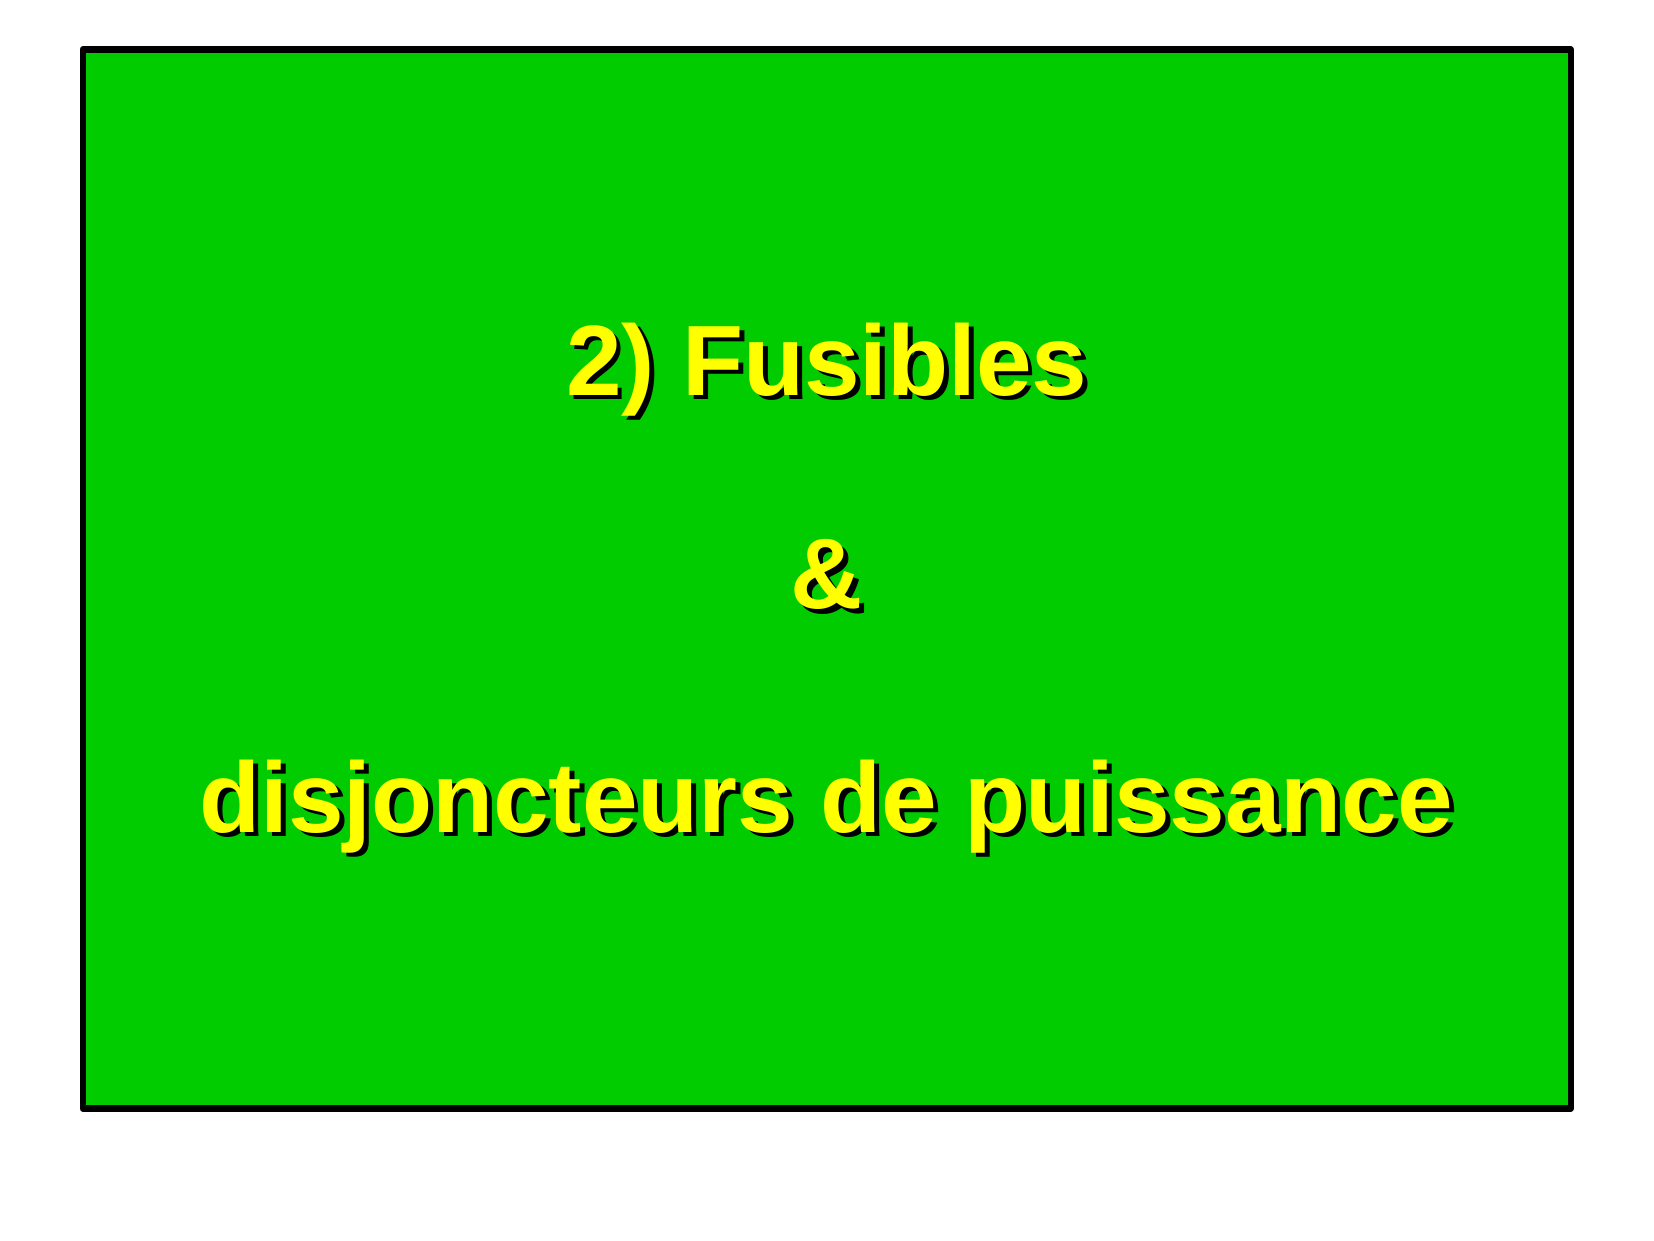

# 2) Fusibles
&
disjoncteurs de puissance